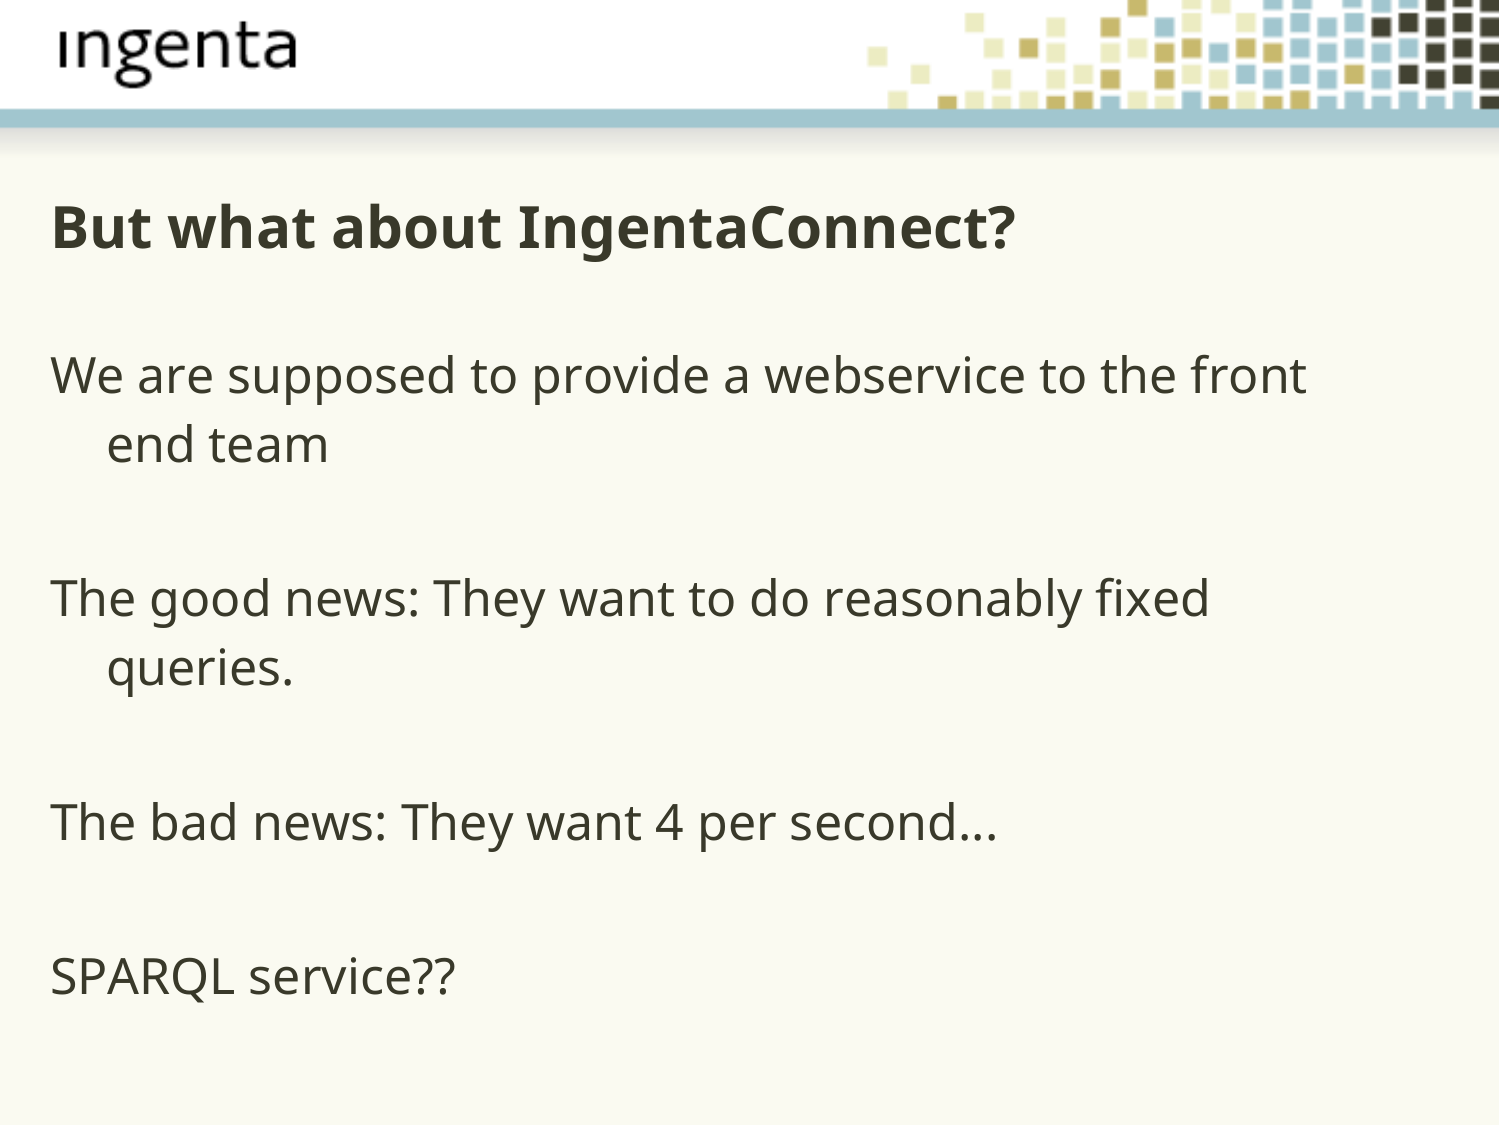

# But what about IngentaConnect?
We are supposed to provide a webservice to the front end team
The good news: They want to do reasonably fixed queries.
The bad news: They want 4 per second...
SPARQL service??